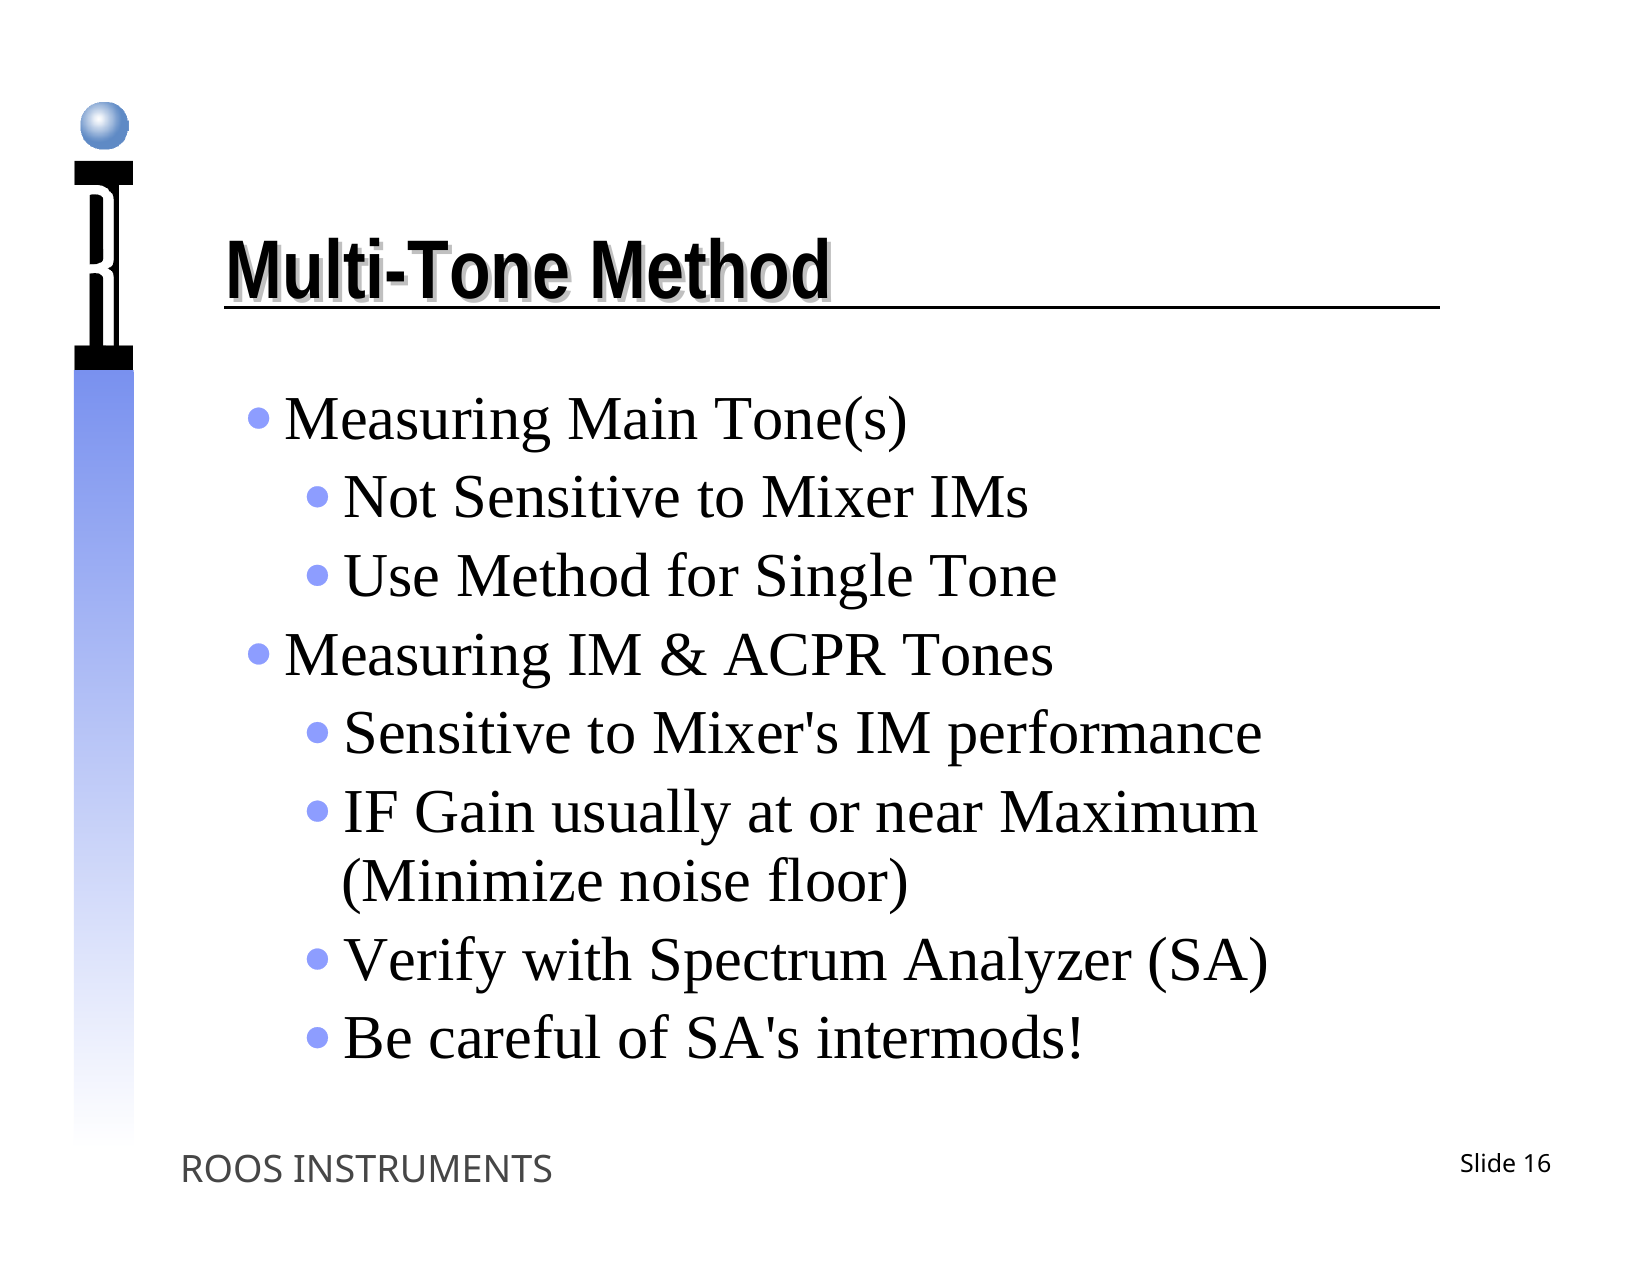

Multi-Tone Method
Measuring Main Tone(s)
Not Sensitive to Mixer IMs
Use Method for Single Tone
Measuring IM & ACPR Tones
Sensitive to Mixer's IM performance
IF Gain usually at or near Maximum (Minimize noise floor)
Verify with Spectrum Analyzer (SA)
Be careful of SA's intermods!
16